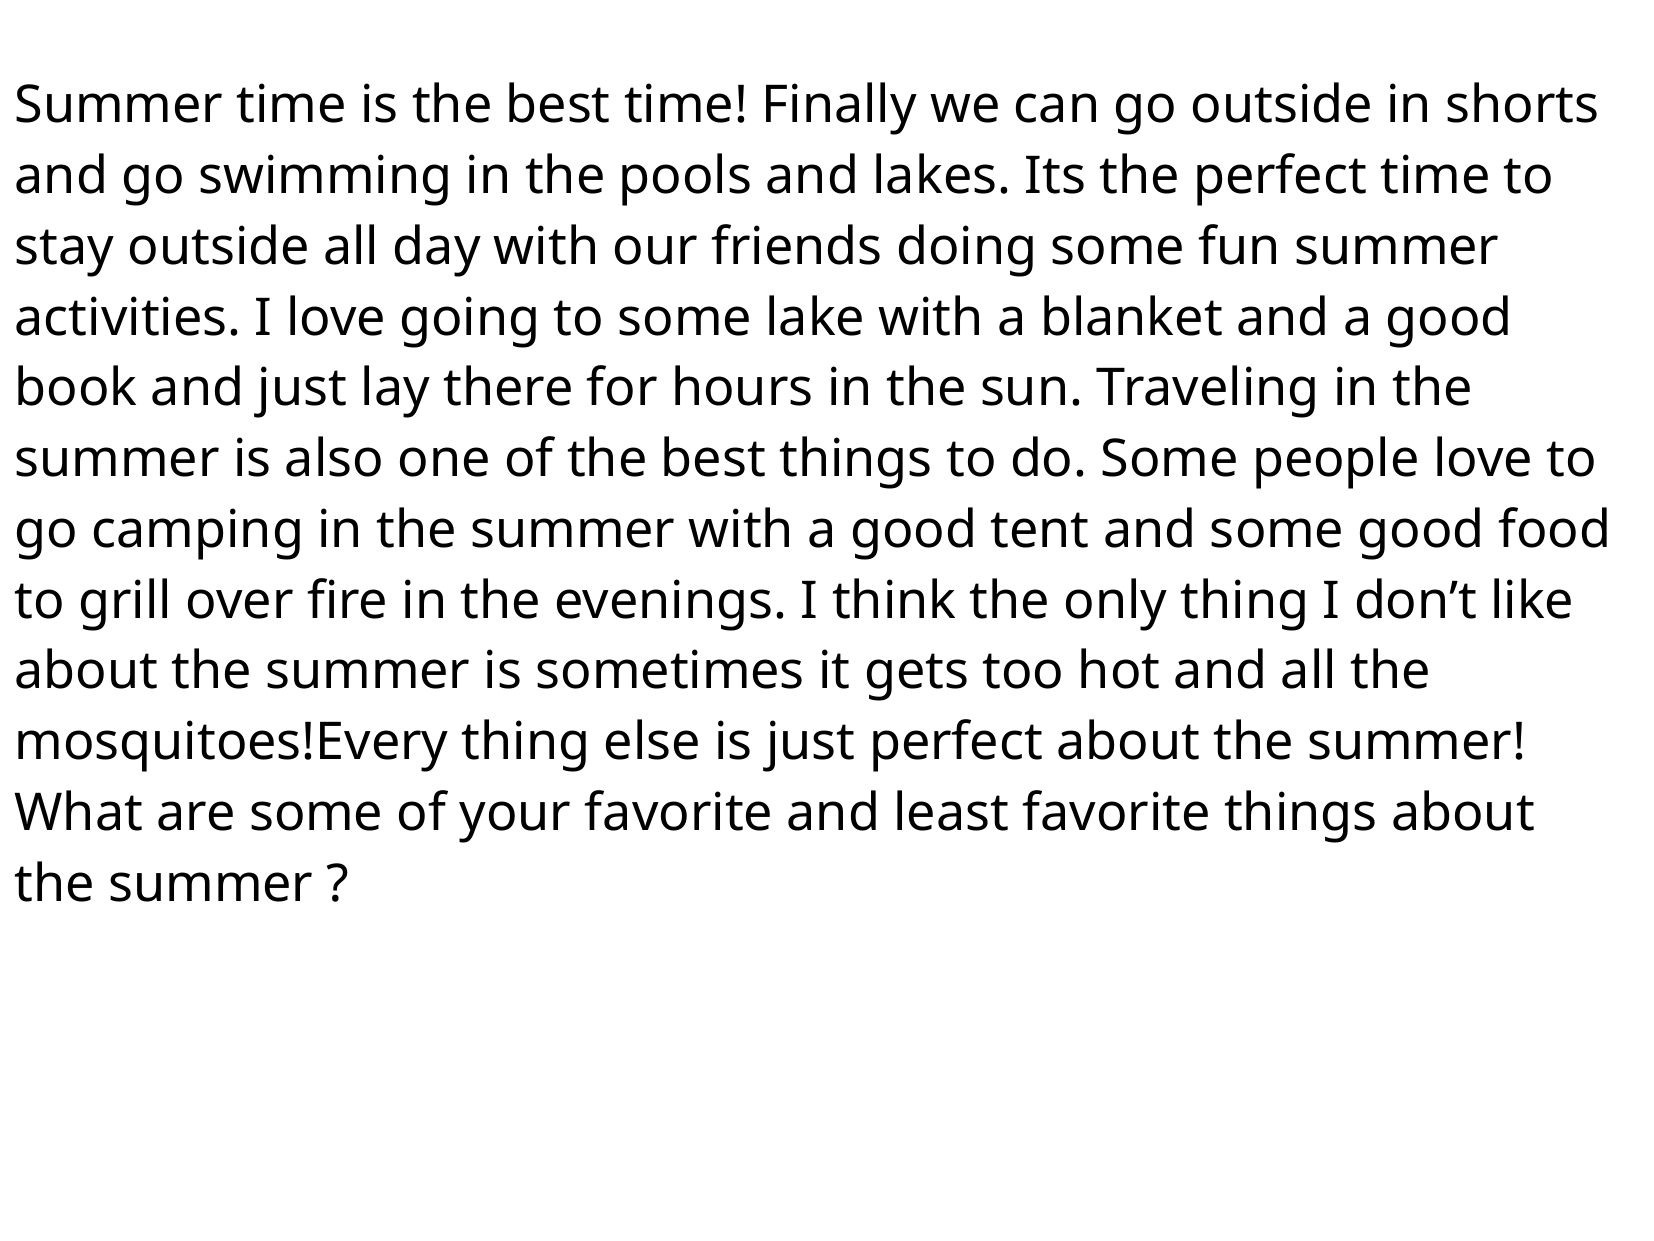

Summer time is the best time! Finally we can go outside in shorts and go swimming in the pools and lakes. Its the perfect time to stay outside all day with our friends doing some fun summer activities. I love going to some lake with a blanket and a good book and just lay there for hours in the sun. Traveling in the summer is also one of the best things to do. Some people love to go camping in the summer with a good tent and some good food to grill over fire in the evenings. I think the only thing I don’t like about the summer is sometimes it gets too hot and all the mosquitoes!Every thing else is just perfect about the summer! What are some of your favorite and least favorite things about the summer ?
5